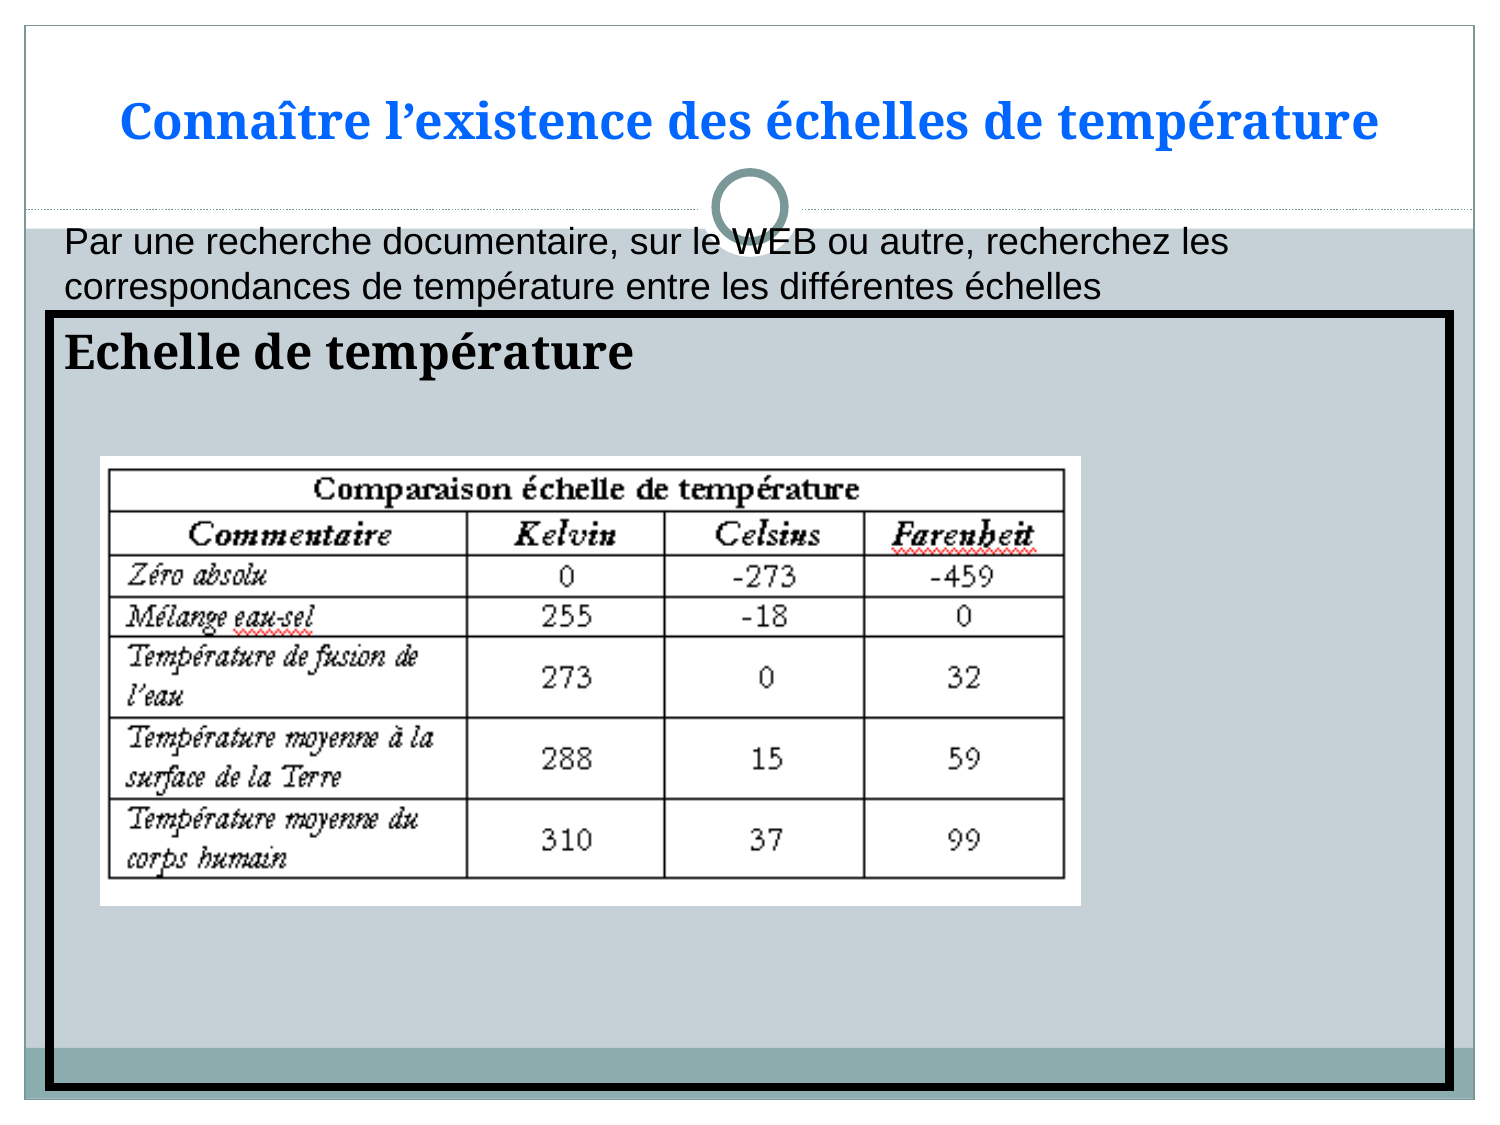

# Connaître l’existence des échelles de température
Par une recherche documentaire, sur le WEB ou autre, recherchez les correspondances de température entre les différentes échelles
| Echelle de température |
| --- |